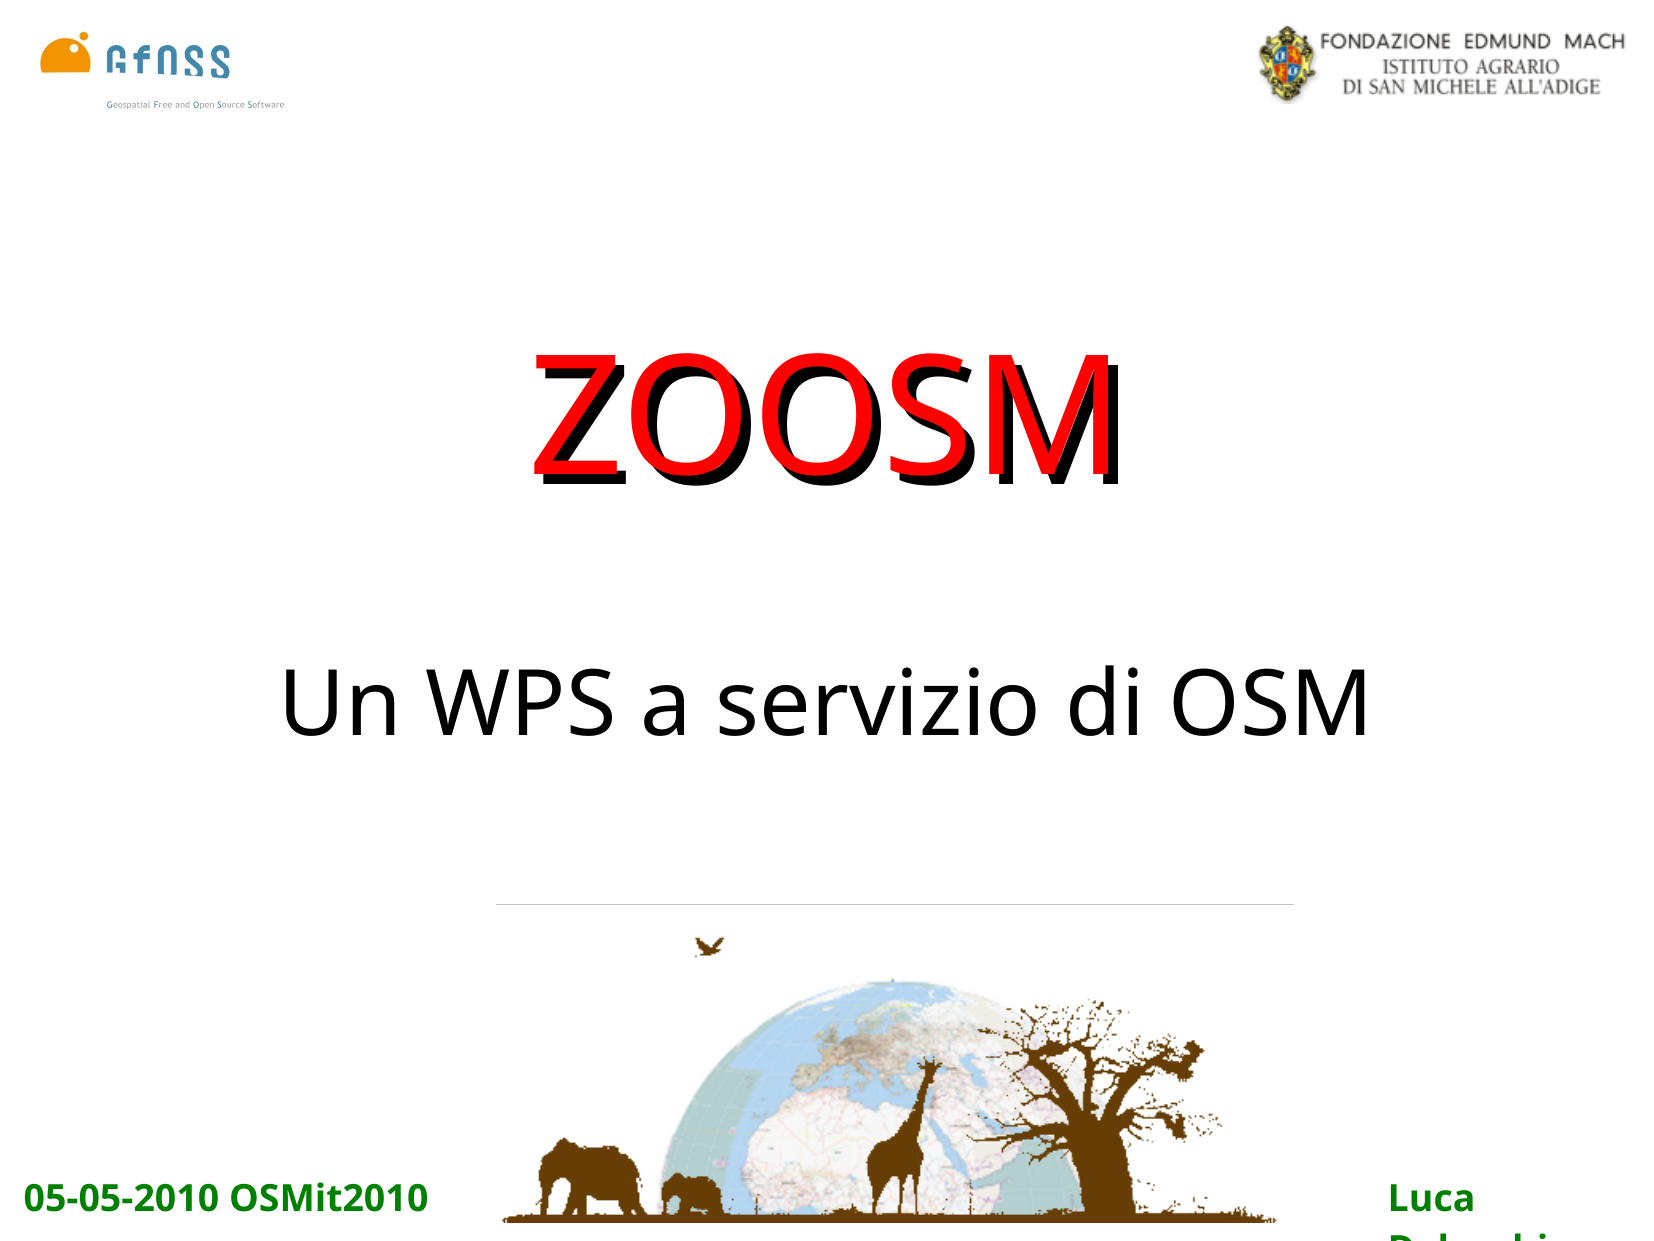

ZOOSM
Un WPS a servizio di OSM